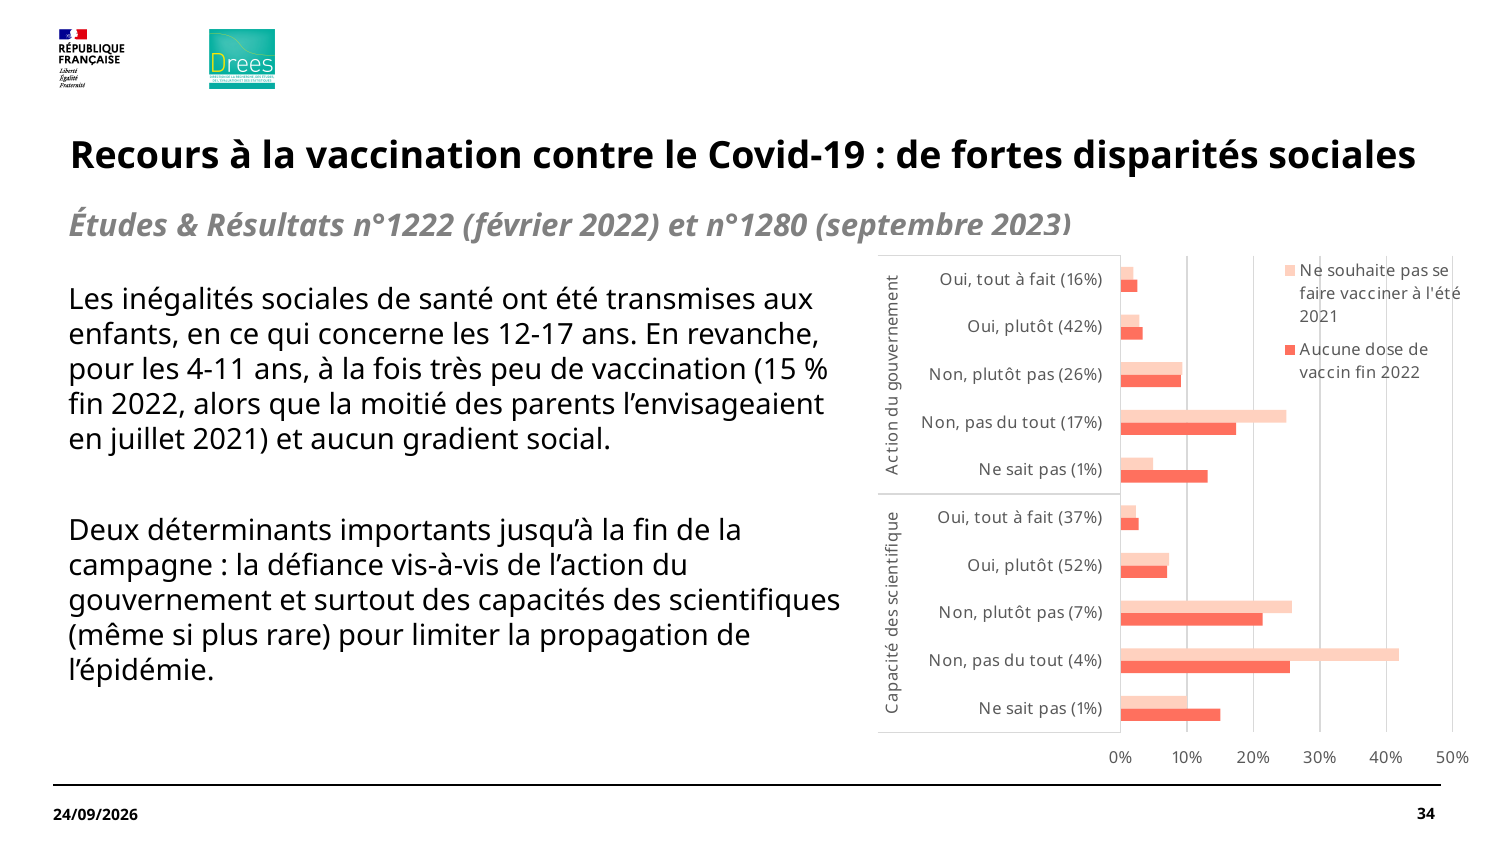

Recours à la vaccination contre le Covid-19 : de fortes disparités sociales
# Études & Résultats n°1222 (février 2022) et n°1280 (septembre 2023)
Les inégalités sociales de santé ont été transmises aux enfants, en ce qui concerne les 12-17 ans. En revanche, pour les 4-11 ans, à la fois très peu de vaccination (15 % fin 2022, alors que la moitié des parents l’envisageaient en juillet 2021) et aucun gradient social.
Deux déterminants importants jusqu’à la fin de la campagne : la défiance vis-à-vis de l’action du gouvernement et surtout des capacités des scientifiques (même si plus rare) pour limiter la propagation de l’épidémie.
34